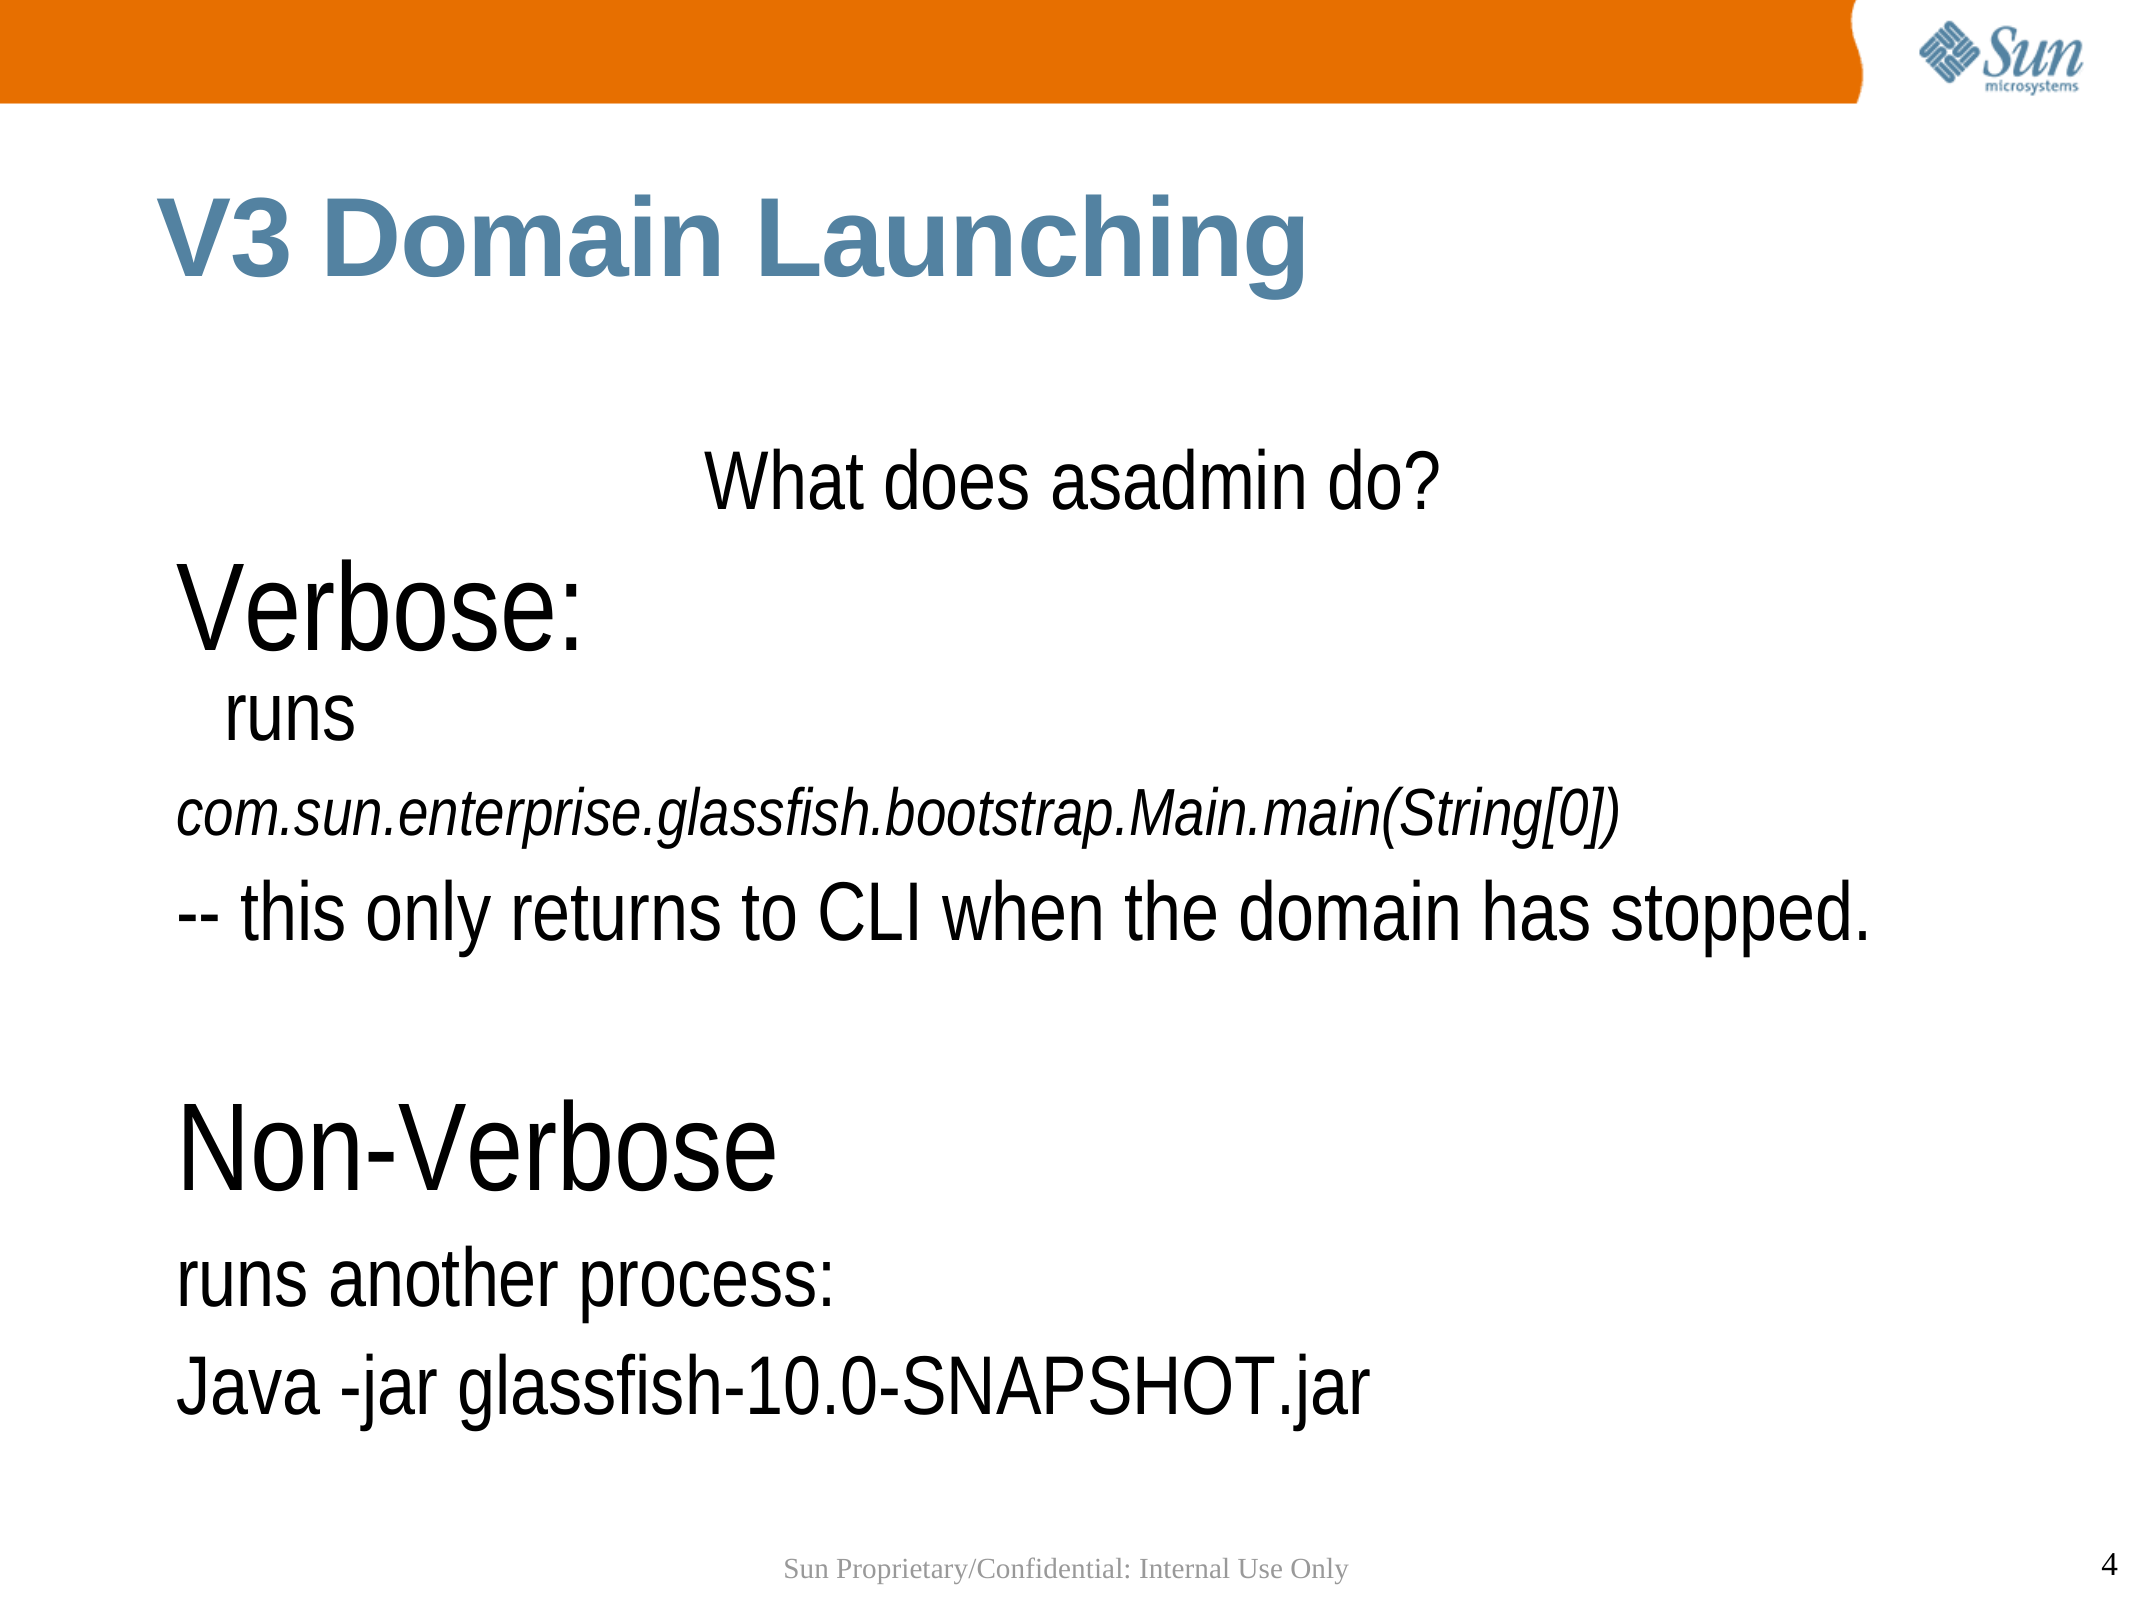

# V3 Domain Launching
What does asadmin do?
Verbose:
runs
com.sun.enterprise.glassfish.bootstrap.Main.main(String[0])
-- this only returns to CLI when the domain has stopped.
Non-Verbose
runs another process:
Java -jar glassfish-10.0-SNAPSHOT.jar